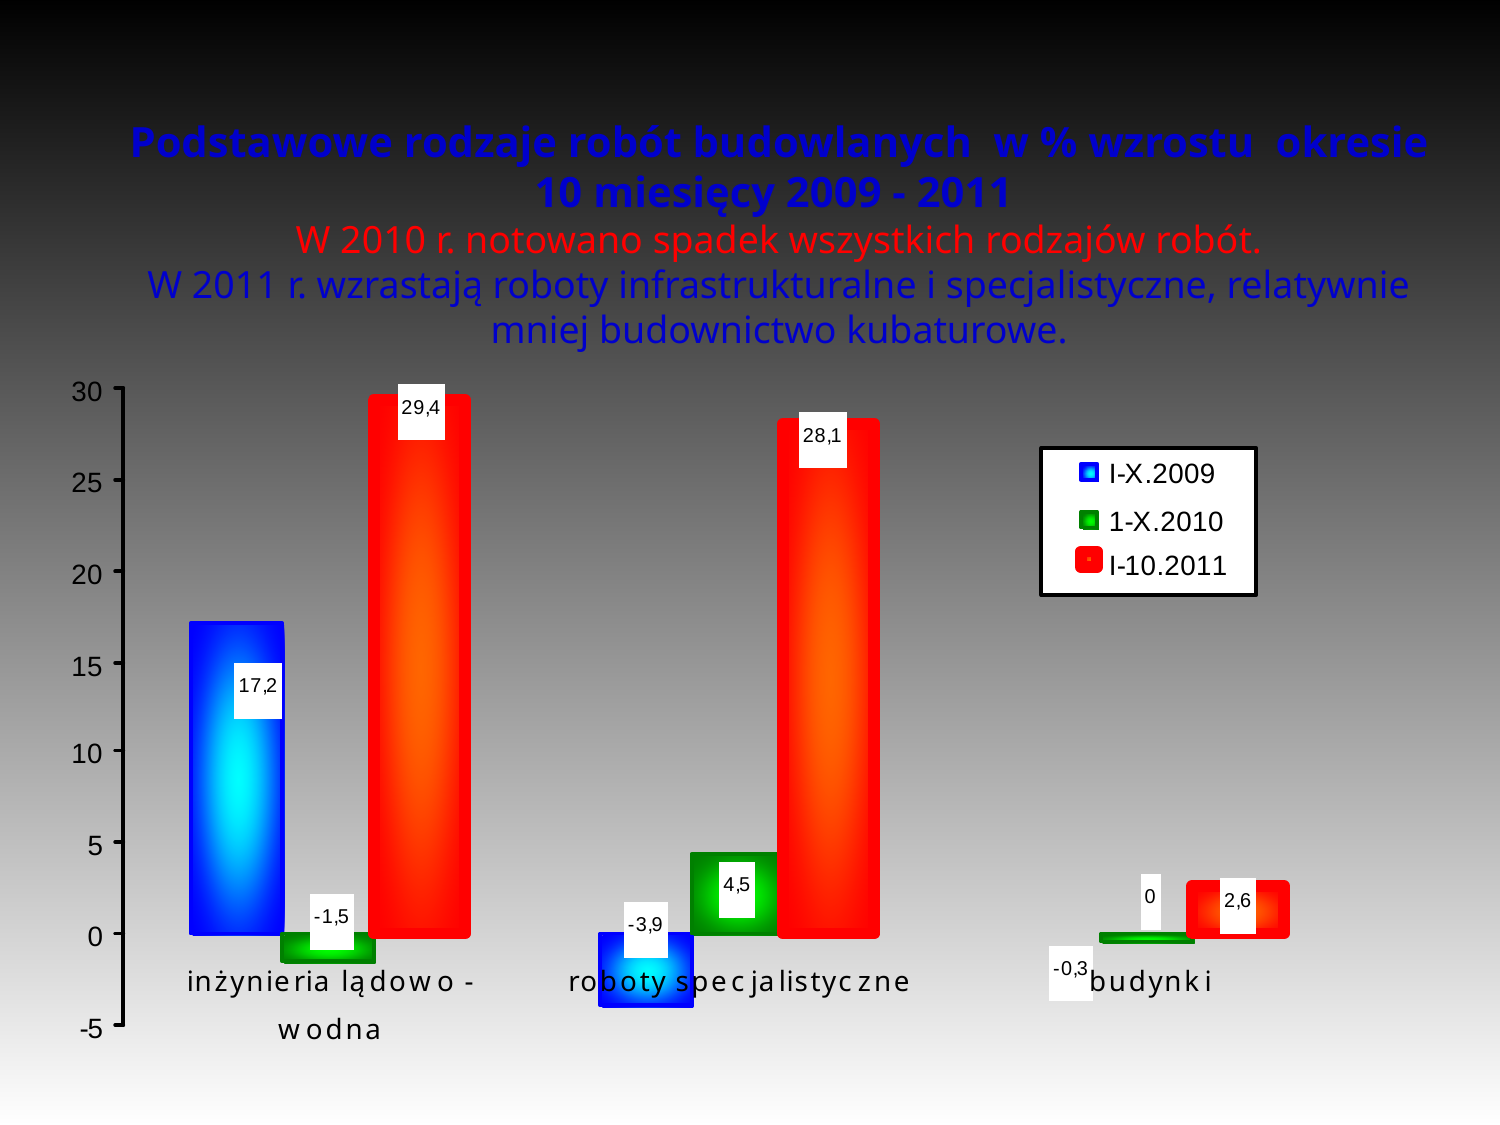

# Podstawowe rodzaje robót budowlanych w % wzrostu okresie 10 miesięcy 2009 - 2011 W 2010 r. notowano spadek wszystkich rodzajów robót. W 2011 r. wzrastają roboty infrastrukturalne i specjalistyczne, relatywnie mniej budownictwo kubaturowe.